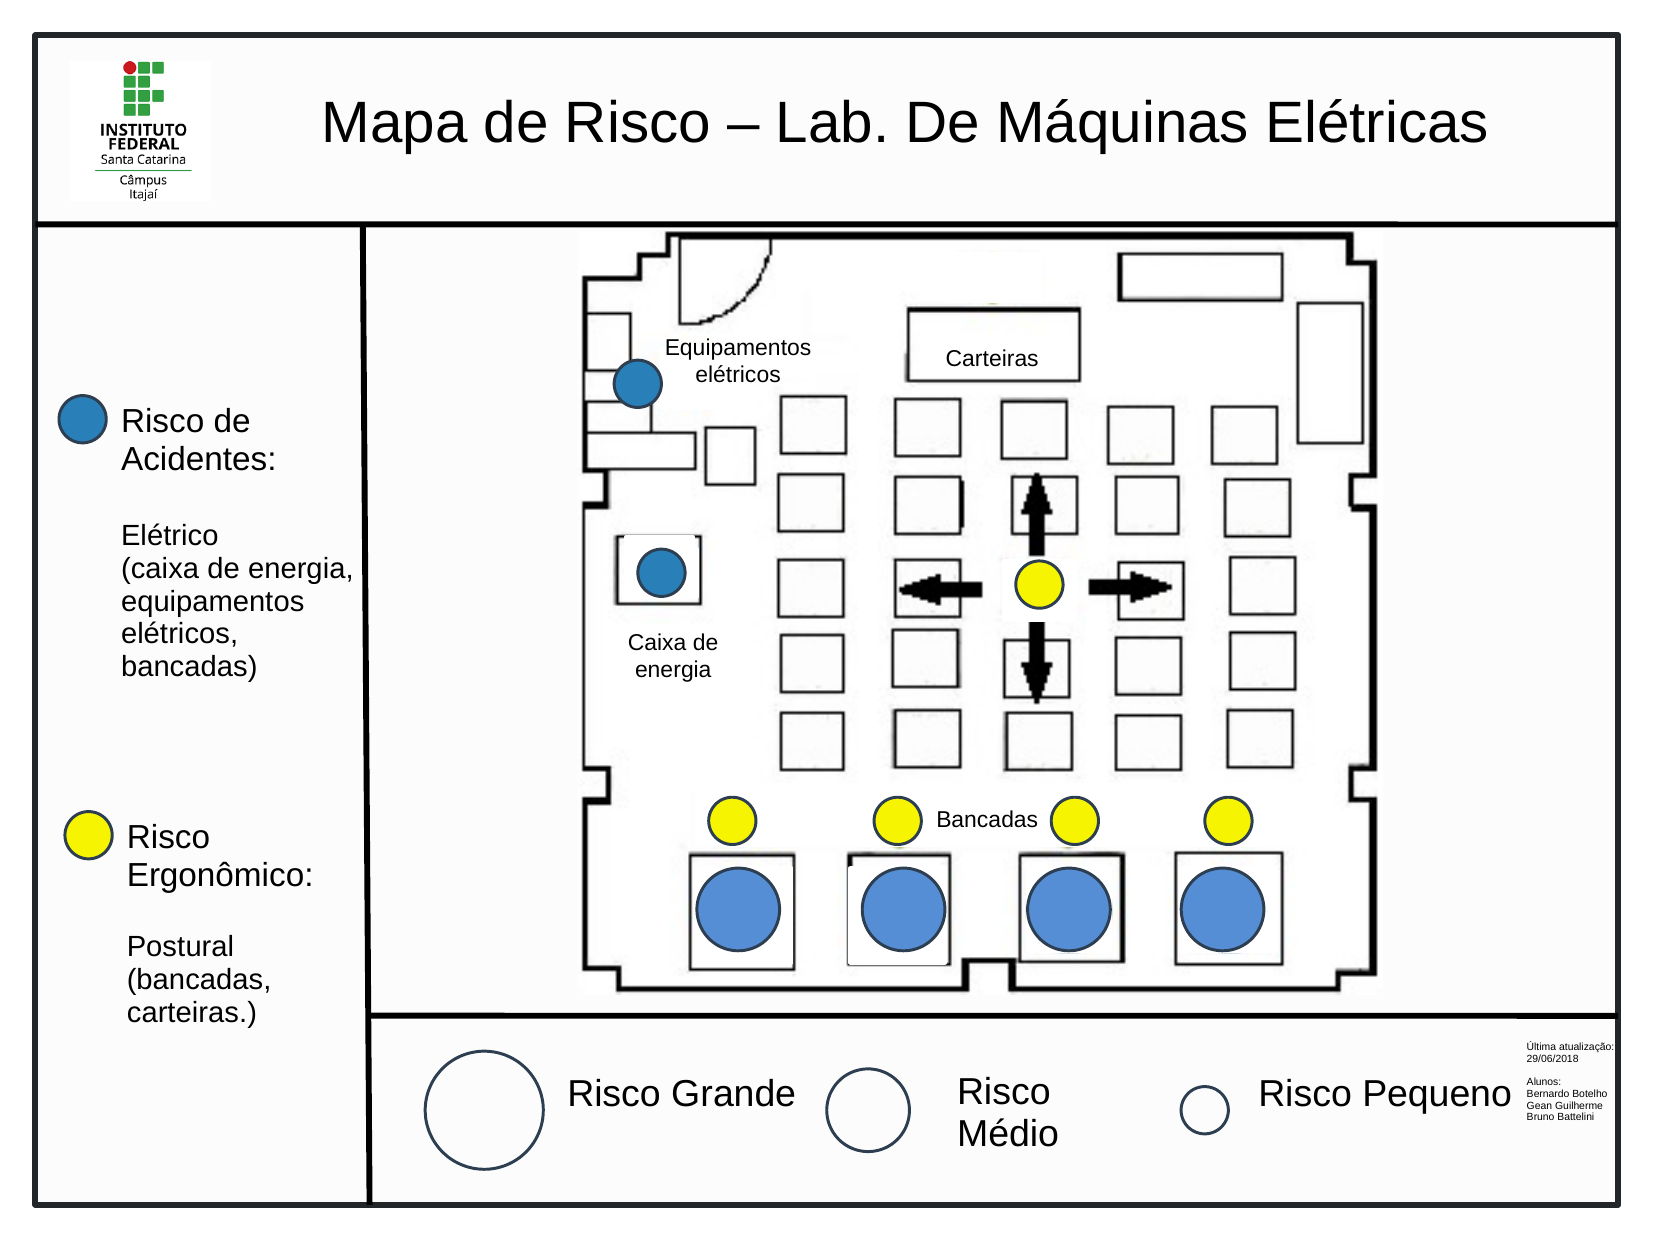

#
Mapa de Risco – Lab. De Máquinas Elétricas
Equipamentos elétricos
Carteiras
Risco de Acidentes:
Elétrico
(caixa de energia, equipamentos elétricos, bancadas)
Caixa de energia
Bancadas
Risco Ergonômico:
Postural
(bancadas, carteiras.)
Última atualização:
29/06/2018
Alunos:
Bernardo Botelho
Gean Guilherme
Bruno Battelini
Risco
Médio
Risco Grande
Risco Pequeno